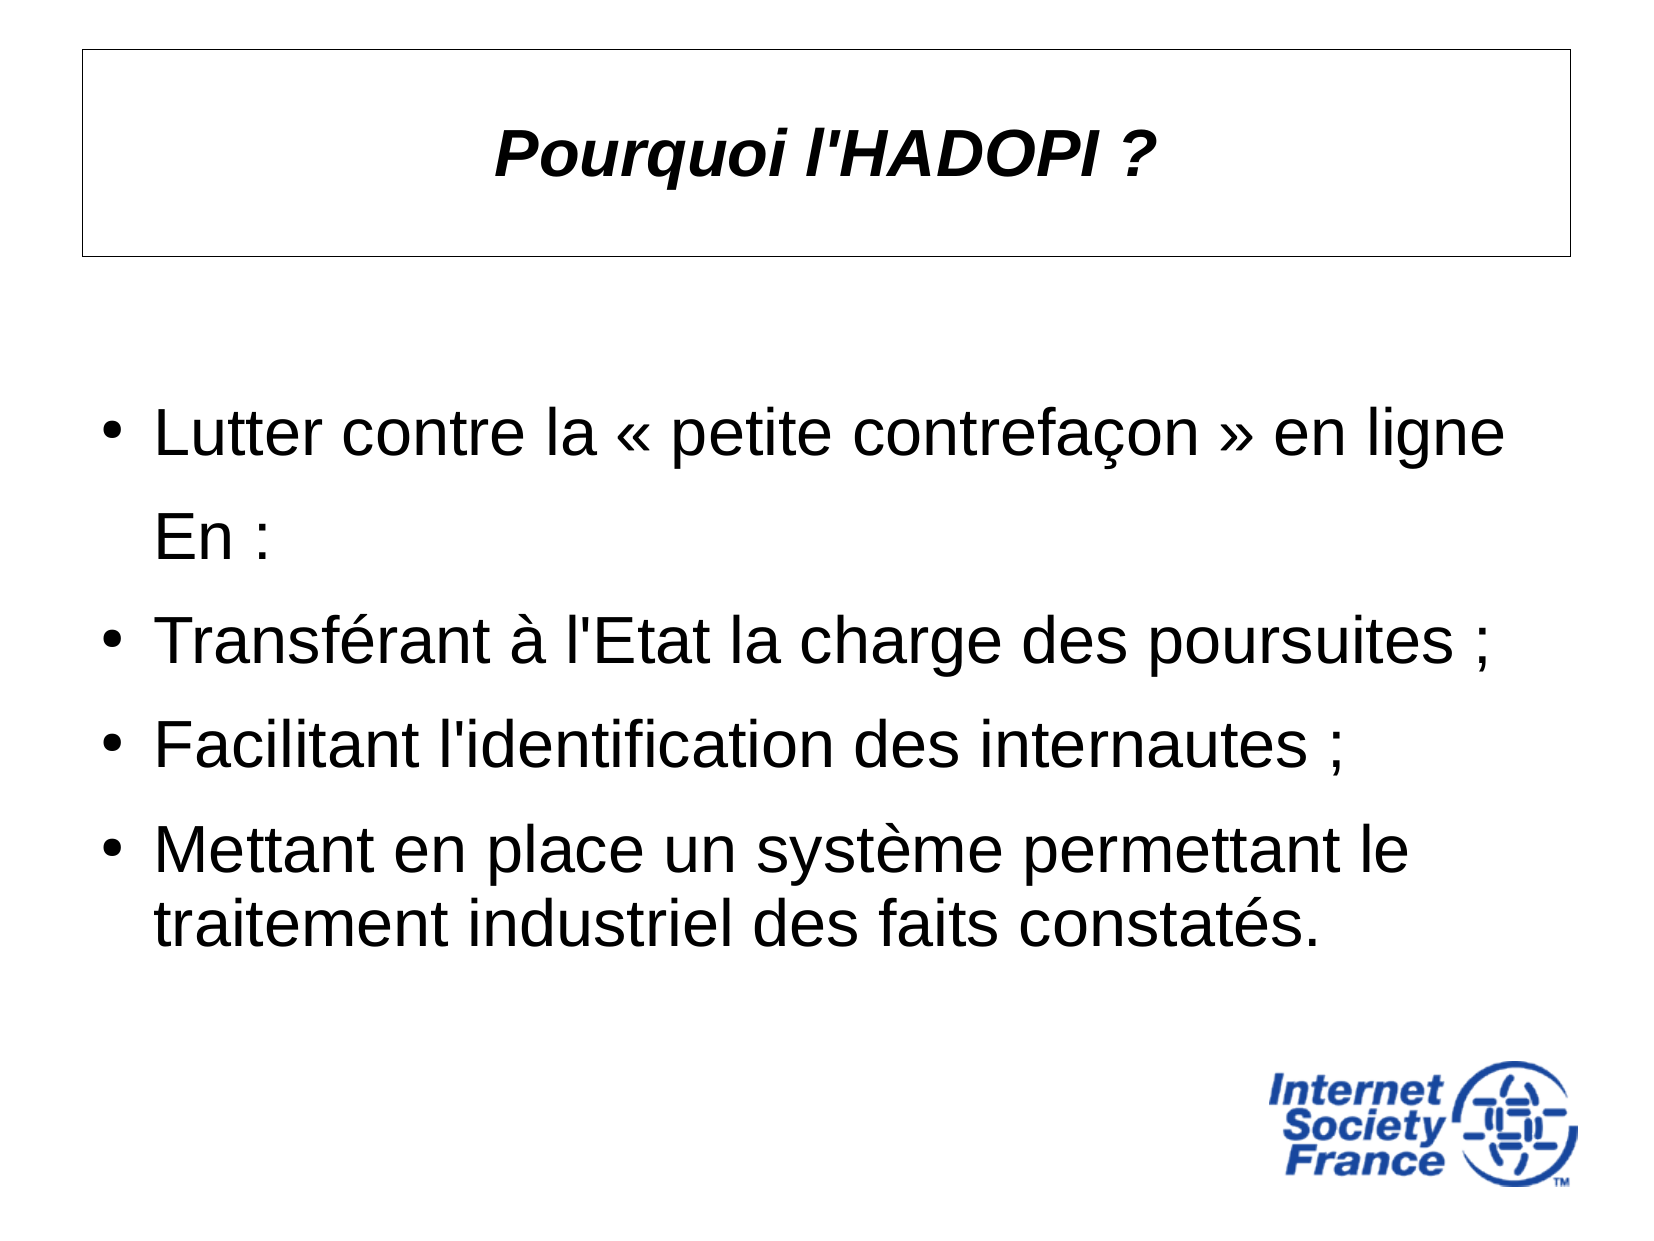

# Pourquoi l'HADOPI ?
Lutter contre la « petite contrefaçon » en ligne
En :
Transférant à l'Etat la charge des poursuites ;
Facilitant l'identification des internautes ;
Mettant en place un système permettant le traitement industriel des faits constatés.